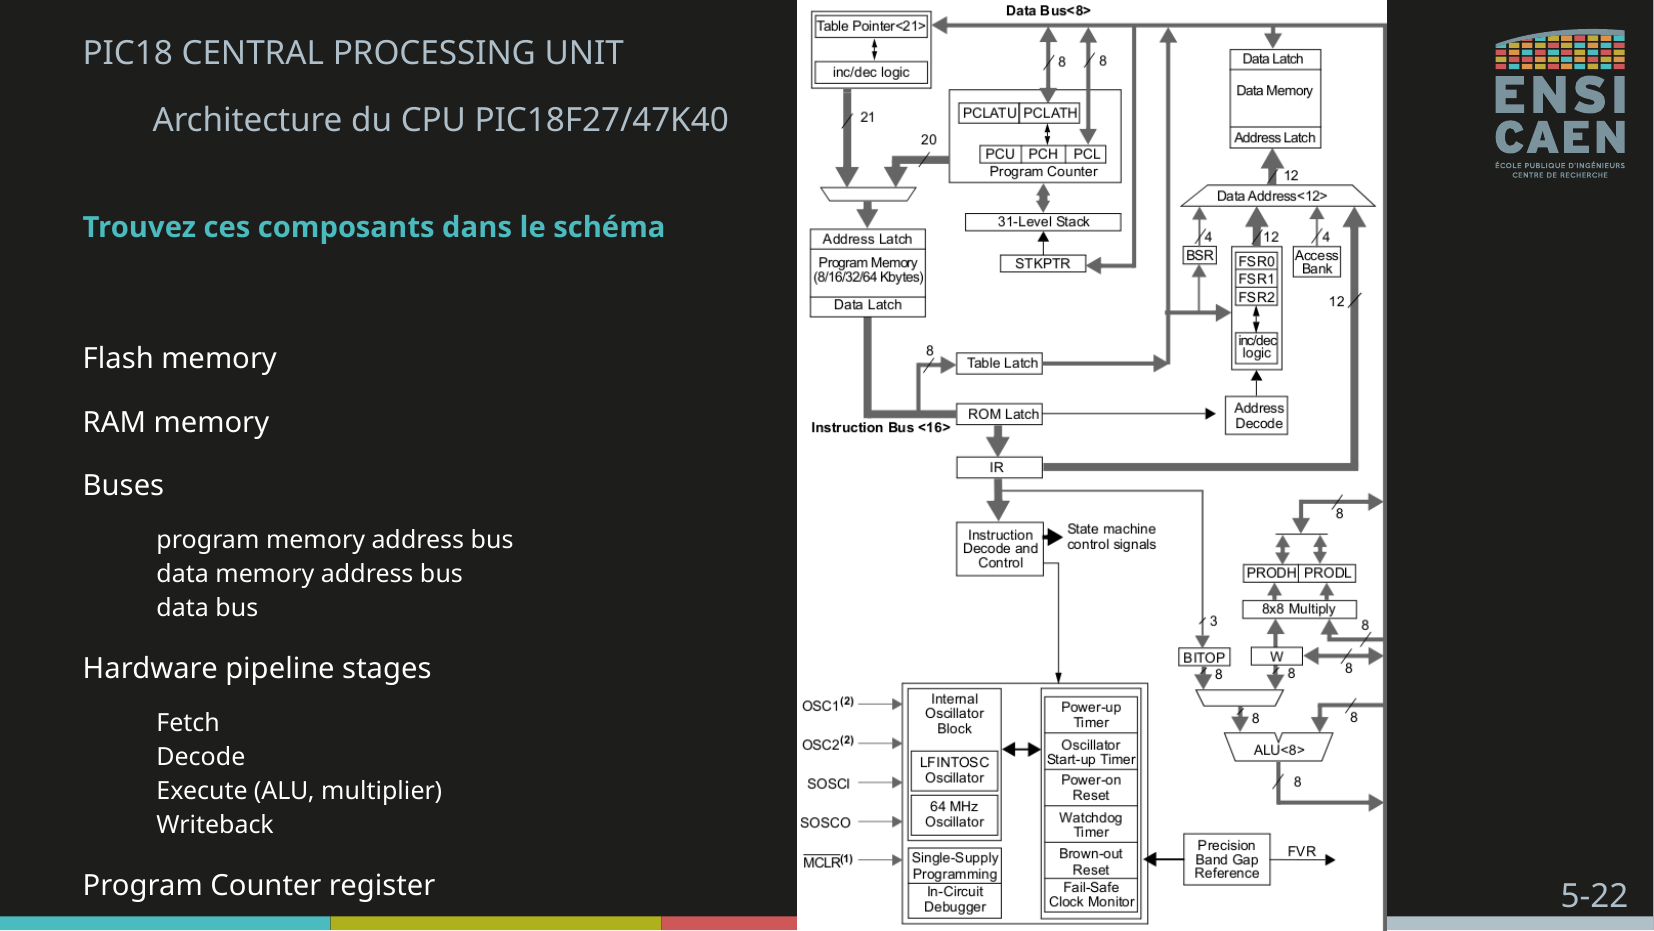

# PIC18 CENTRAL PROCESSING UNIT Architecture du CPU PIC18F27/47K40
Trouvez ces composants dans le schéma
Flash memory
RAM memory
Buses
 	program memory address bus
 	data memory address bus
 	data bus
Hardware pipeline stages
 	Fetch
 	Decode
 	Execute (ALU, multiplier)
 	Writeback
Program Counter register